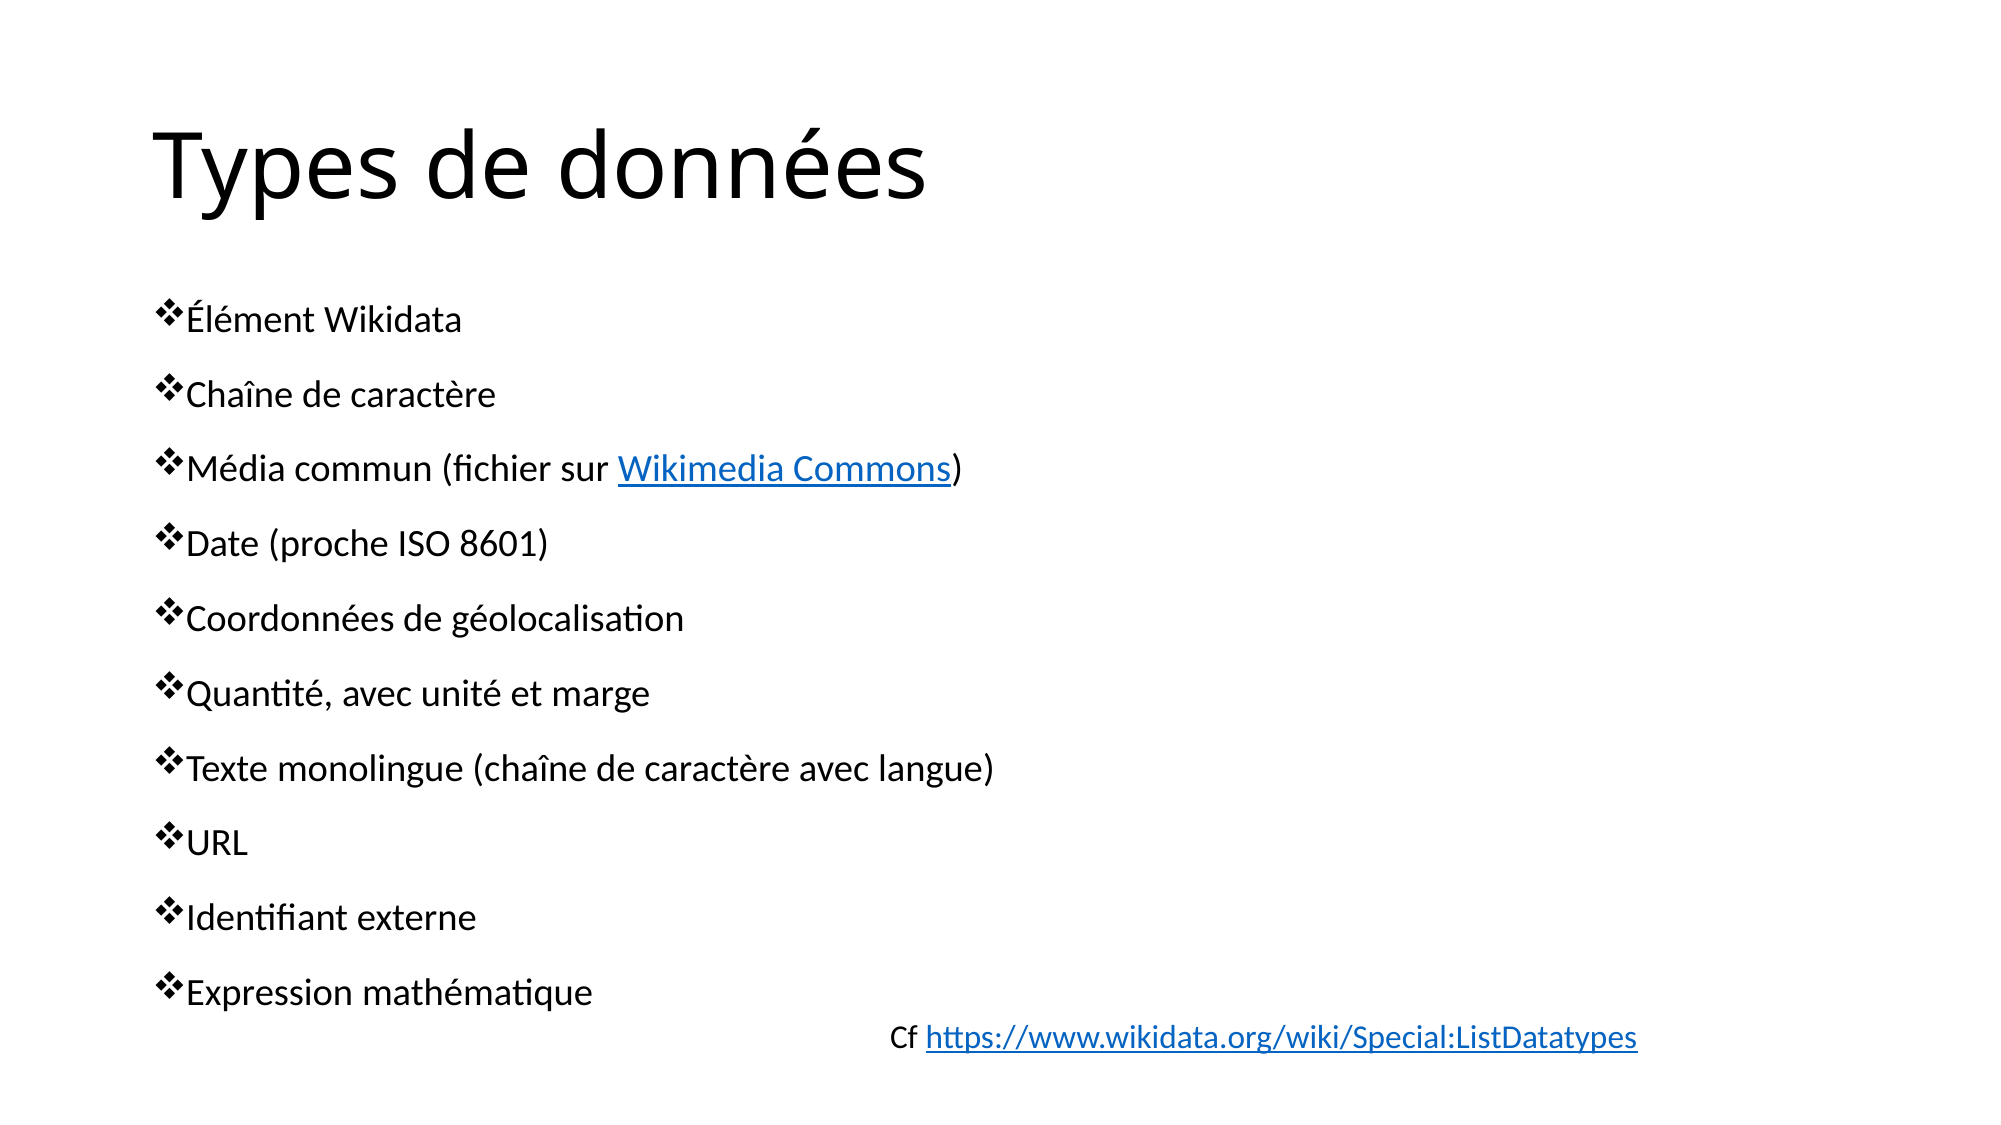

# Types de données
 Élément Wikidata
 Chaîne de caractère
 Média commun (fichier sur Wikimedia Commons)
 Date (proche ISO 8601)
 Coordonnées de géolocalisation
 Quantité, avec unité et marge
 Texte monolingue (chaîne de caractère avec langue)
 URL
 Identifiant externe
 Expression mathématique
Cf https://www.wikidata.org/wiki/Special:ListDatatypes